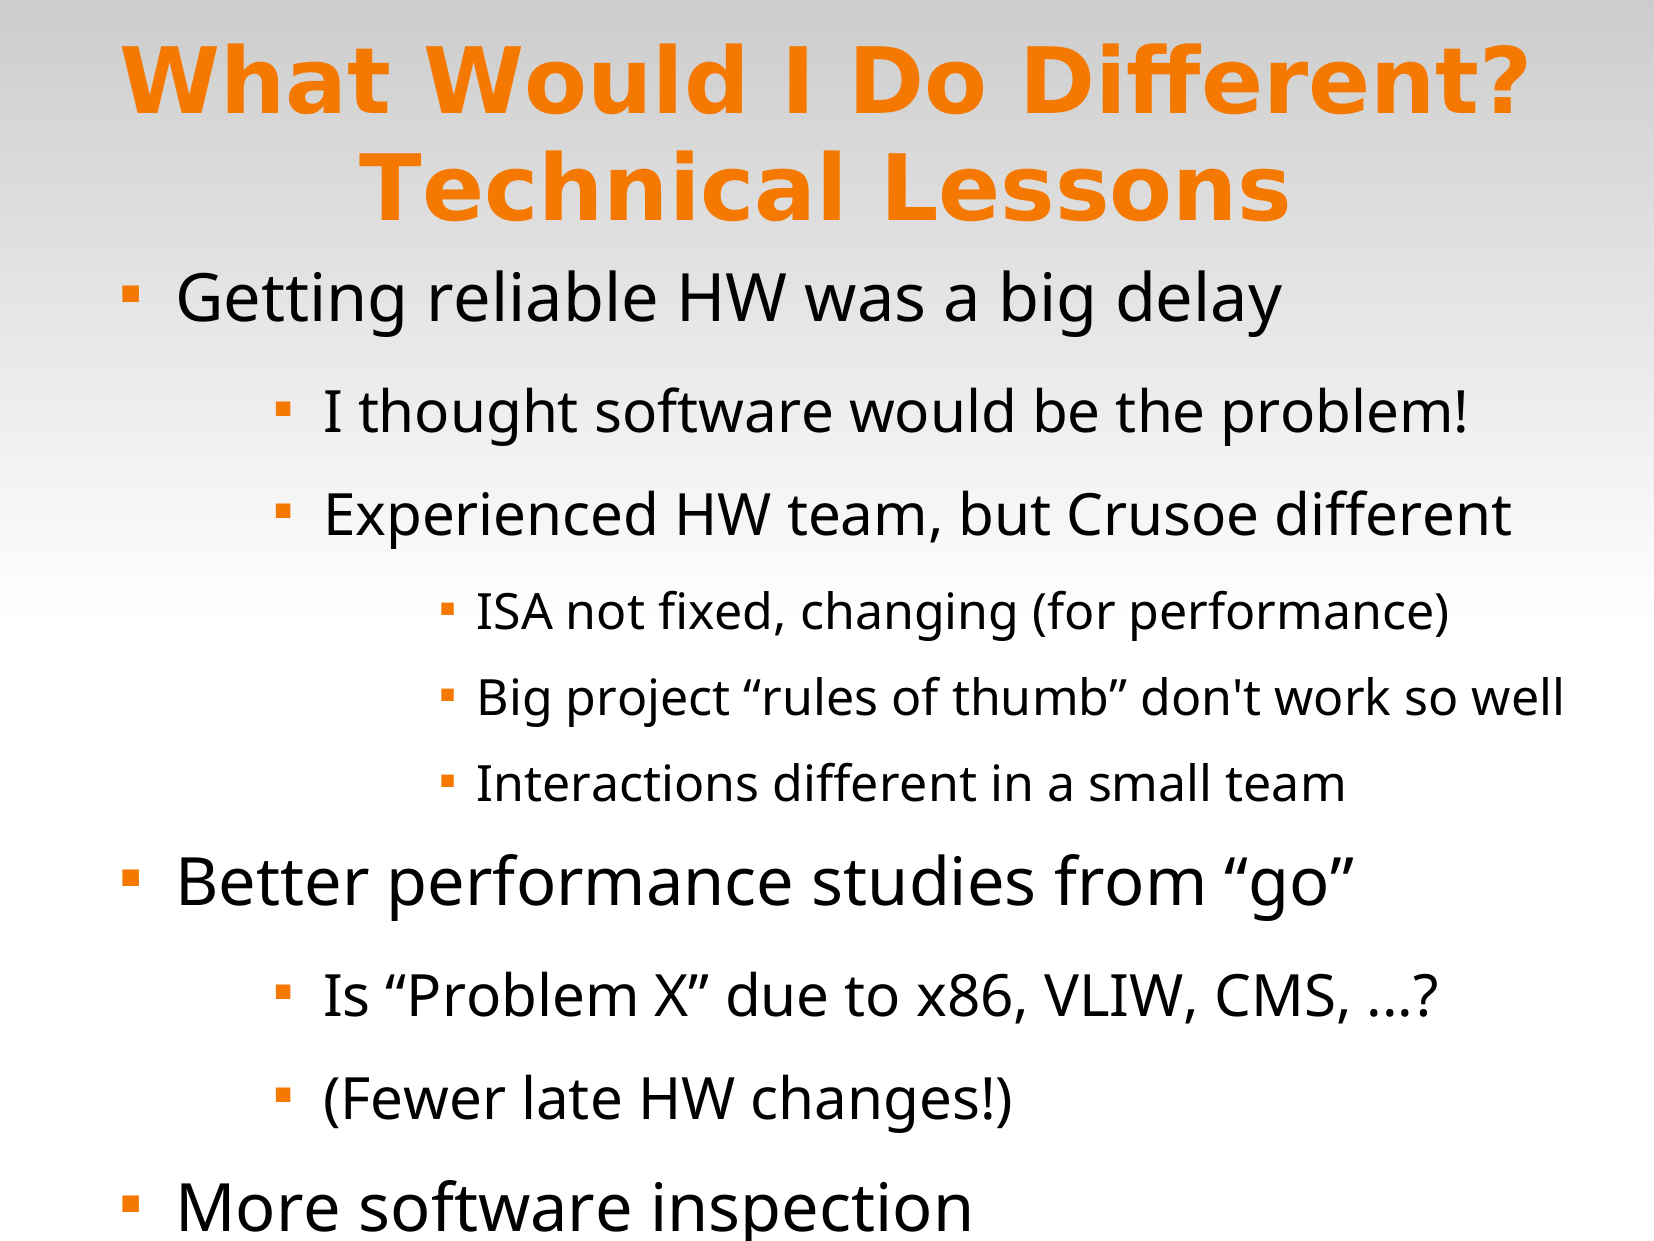

# What Would I Do Different? Technical Lessons
Getting reliable HW was a big delay
I thought software would be the problem!
Experienced HW team, but Crusoe different
ISA not fixed, changing (for performance)
Big project “rules of thumb” don't work so well
Interactions different in a small team
Better performance studies from “go”
Is “Problem X” due to x86, VLIW, CMS, ...?
(Fewer late HW changes!)
More software inspection